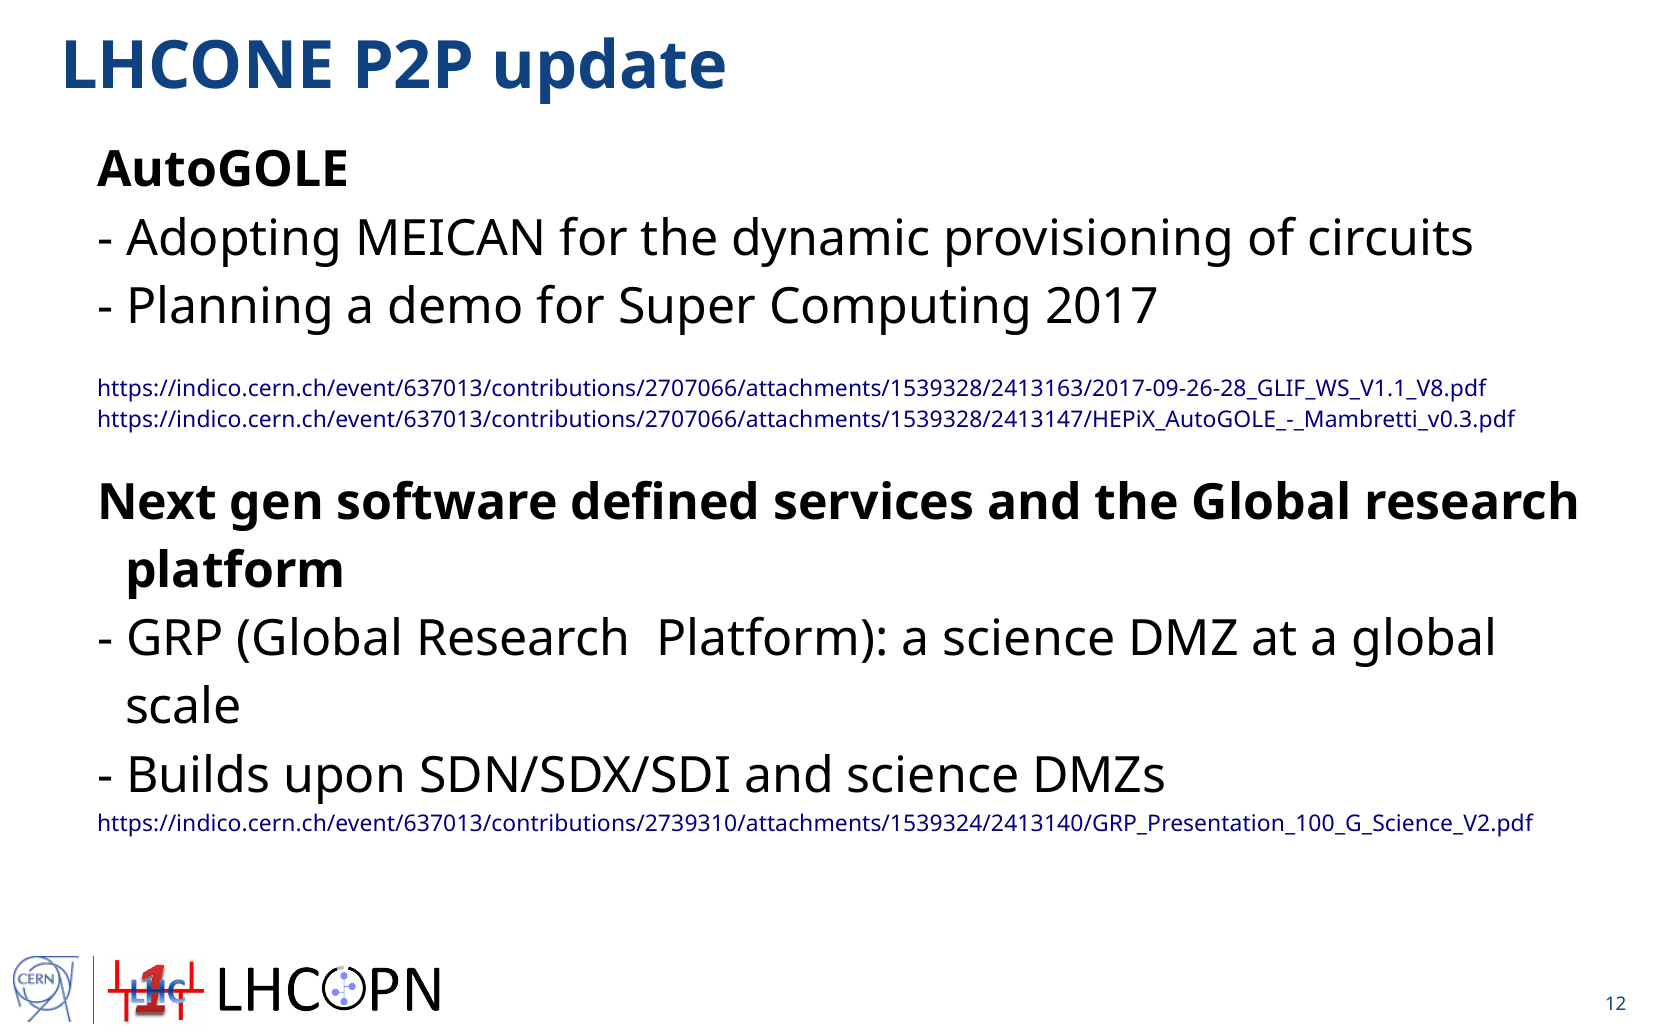

# LHCONE P2P update
AutoGOLE
- Adopting MEICAN for the dynamic provisioning of circuits
- Planning a demo for Super Computing 2017
https://indico.cern.ch/event/637013/contributions/2707066/attachments/1539328/2413163/2017-09-26-28_GLIF_WS_V1.1_V8.pdf
https://indico.cern.ch/event/637013/contributions/2707066/attachments/1539328/2413147/HEPiX_AutoGOLE_-_Mambretti_v0.3.pdf
Next gen software defined services and the Global research platform
- GRP (Global Research Platform): a science DMZ at a global scale
- Builds upon SDN/SDX/SDI and science DMZs
https://indico.cern.ch/event/637013/contributions/2739310/attachments/1539324/2413140/GRP_Presentation_100_G_Science_V2.pdf